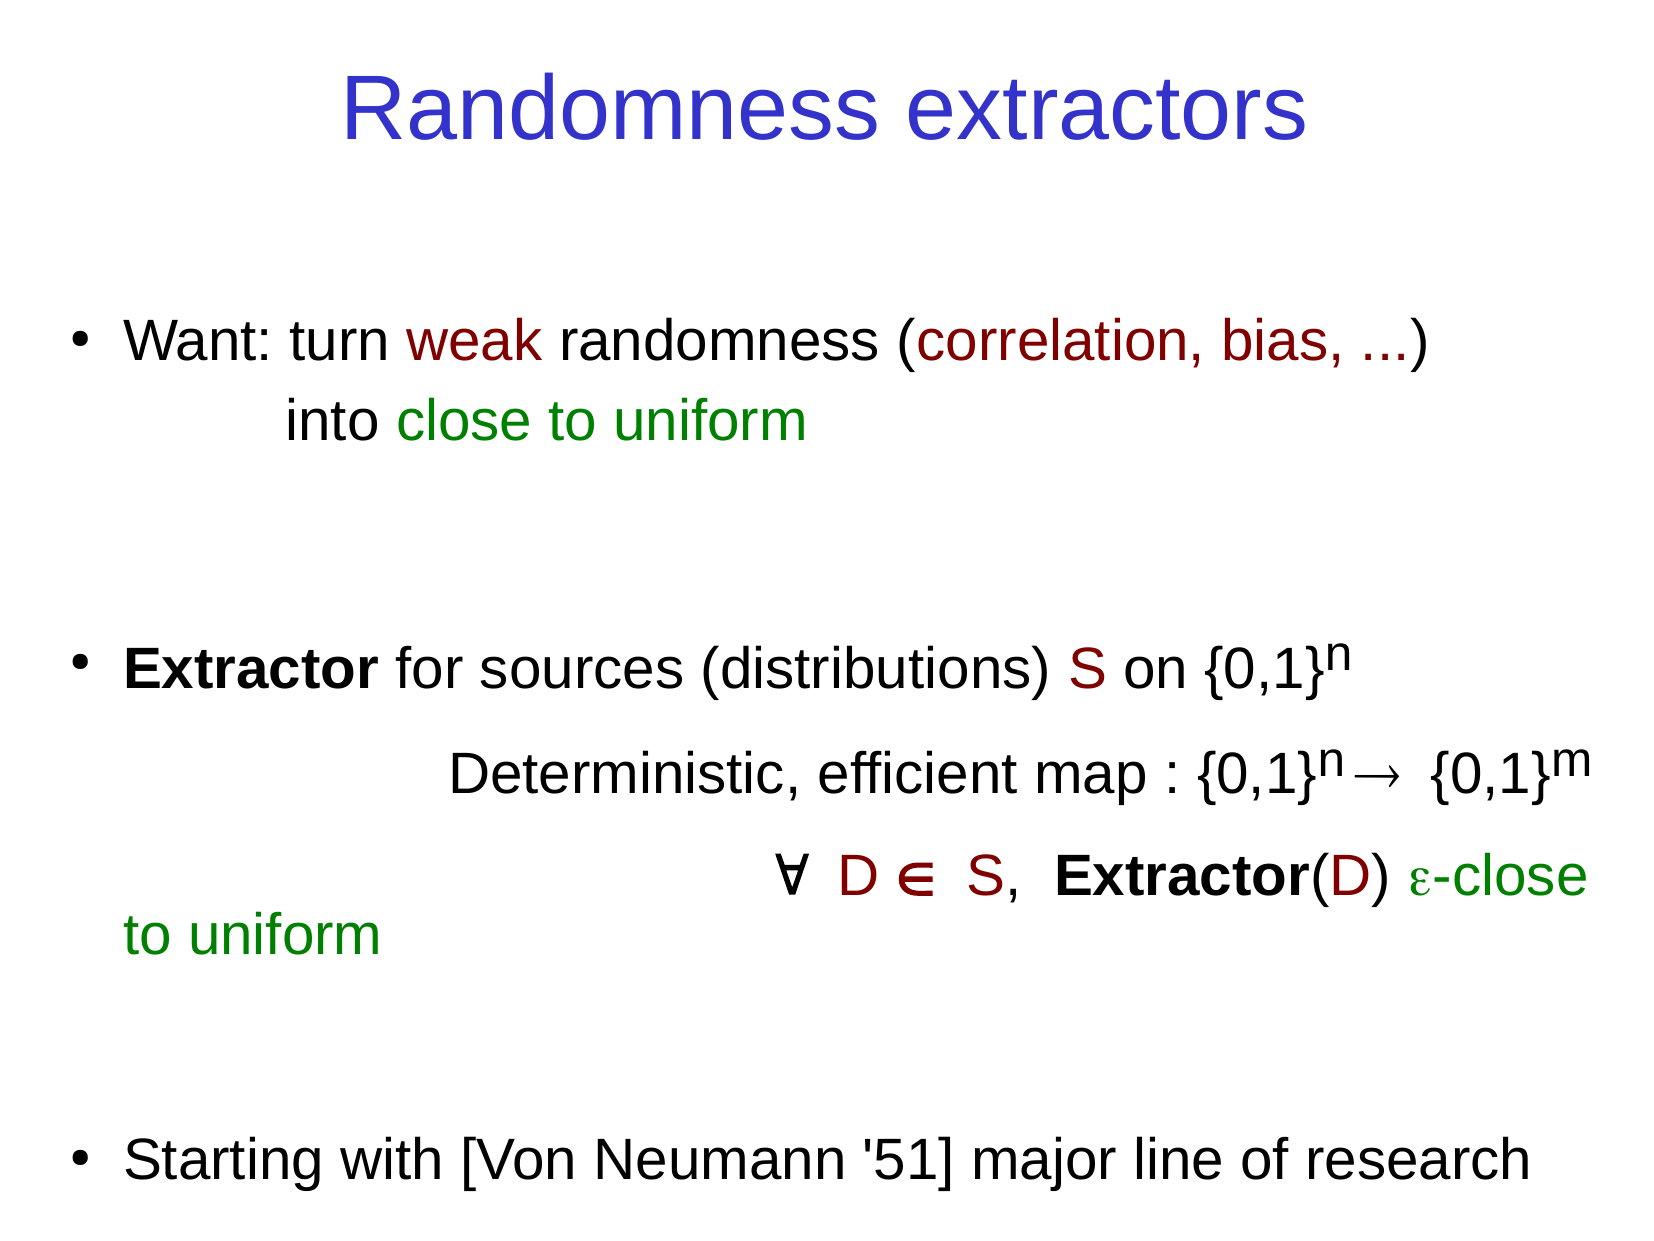

Randomness extractors
# Want: turn weak randomness (correlation, bias, ...)
 into close to uniform
Extractor for sources (distributions) S on {0,1}n
 Deterministic, efficient map : {0,1}n  {0,1}m
  D  S, Extractor(D) -close to uniform
Starting with [Von Neumann '51] major line of research